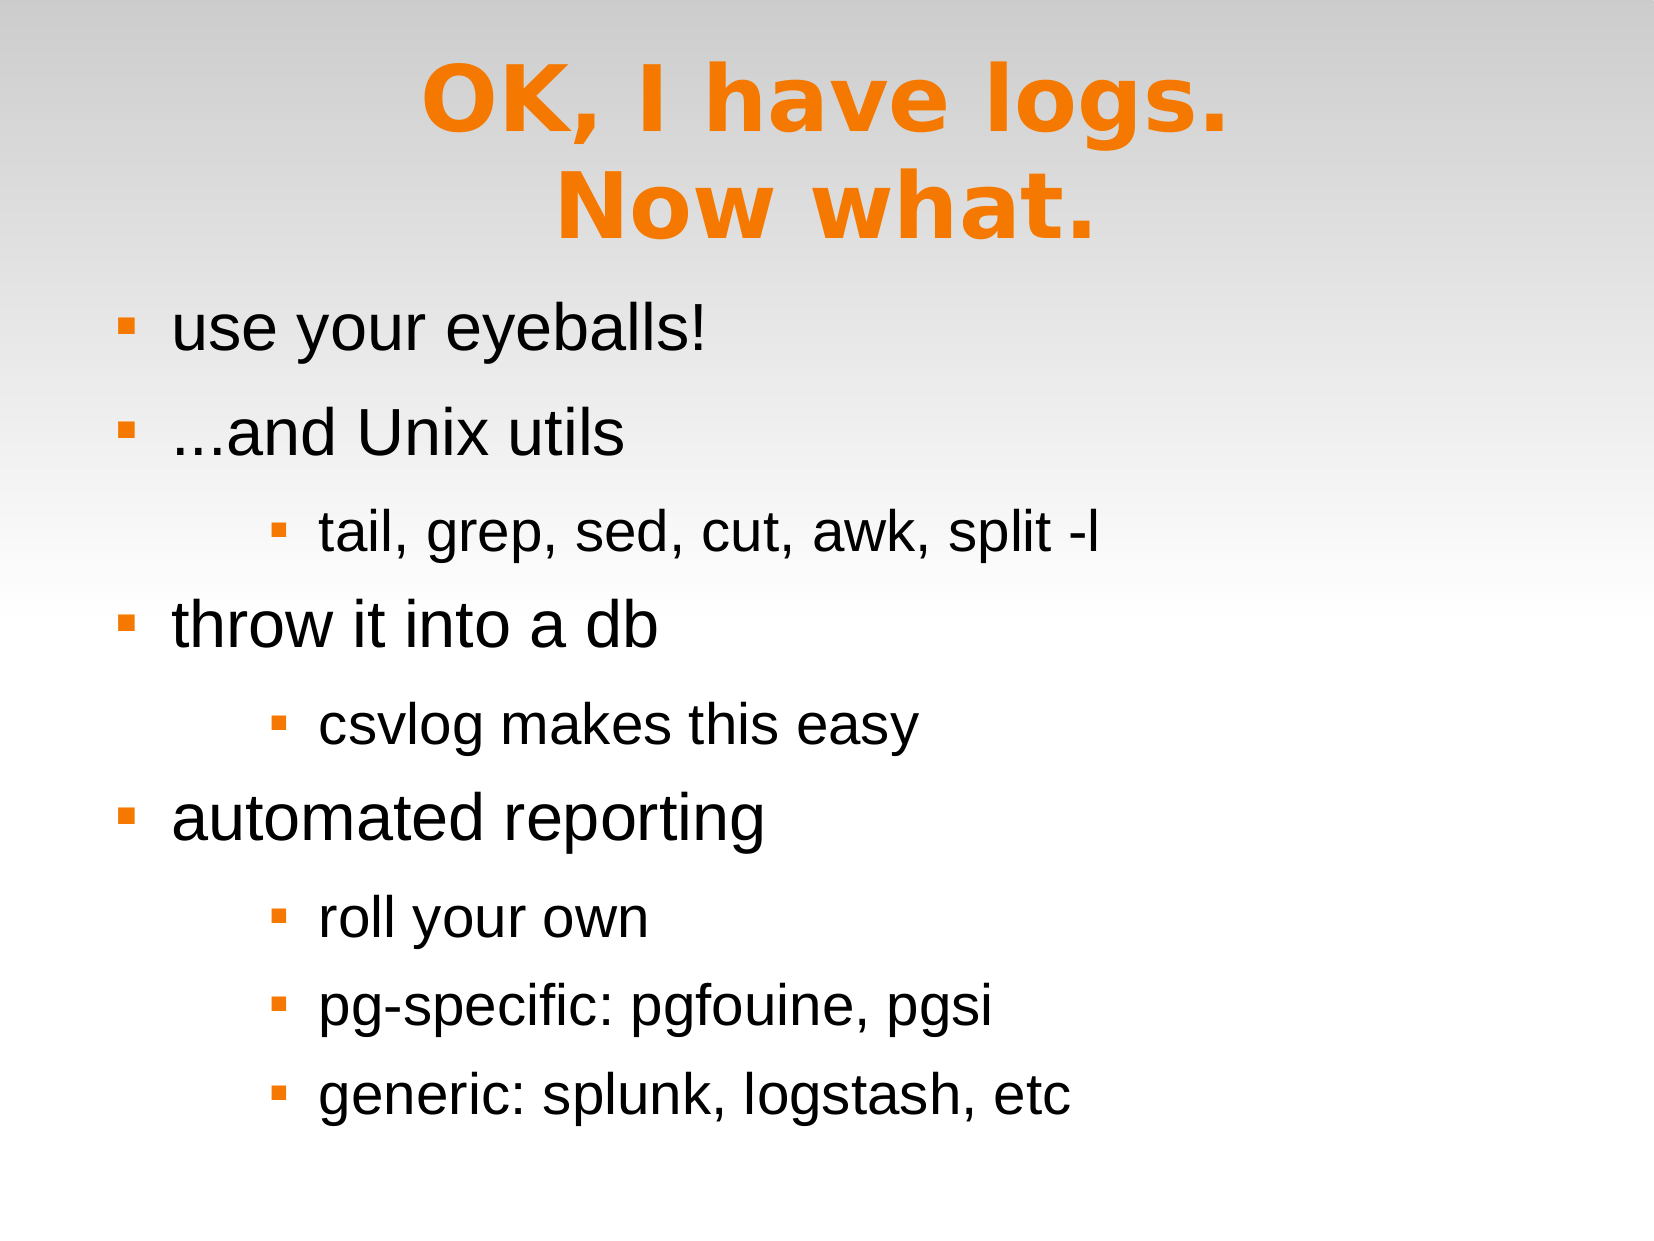

# OK, I have logs. Now what.
use your eyeballs!
...and Unix utils
tail, grep, sed, cut, awk, split -l
throw it into a db
csvlog makes this easy
automated reporting
roll your own
pg-specific: pgfouine, pgsi
generic: splunk, logstash, etc